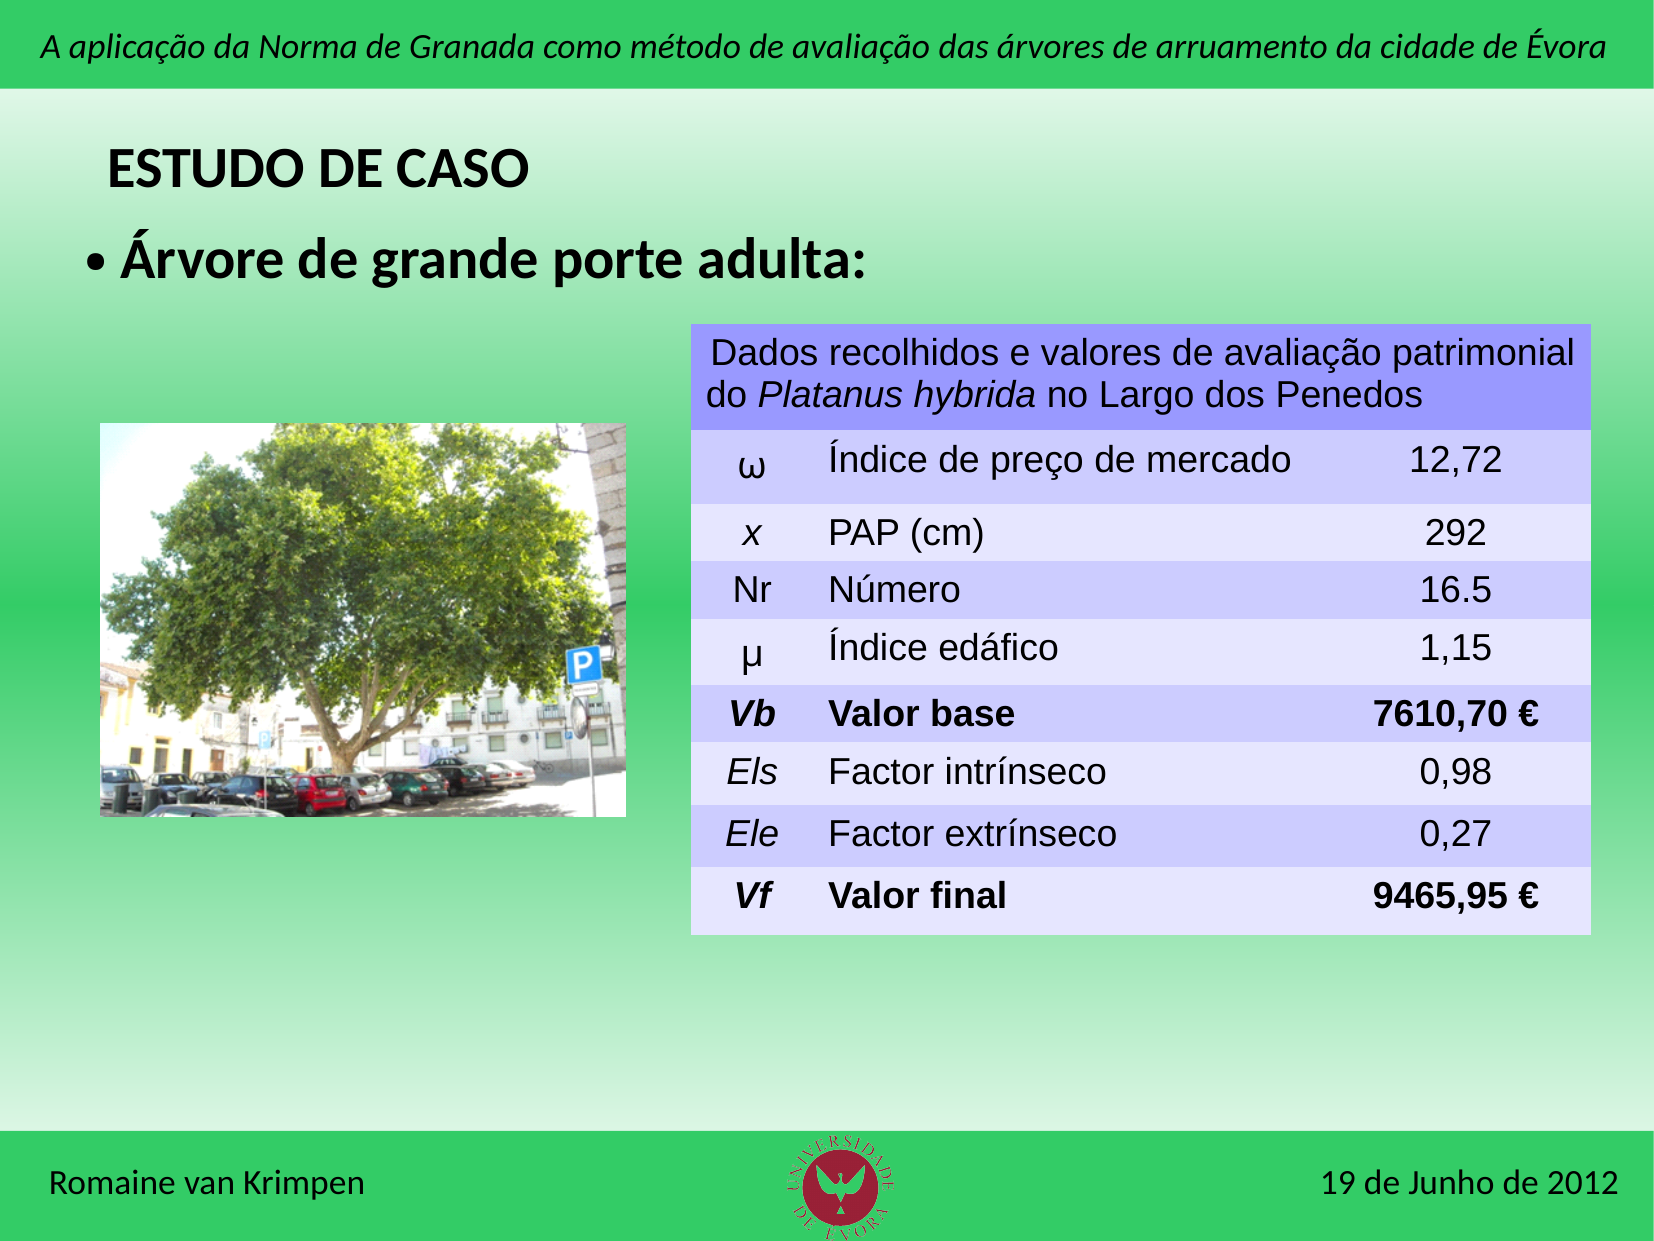

ESTUDO DE CASO
 Árvore de grande porte adulta:
| Dados recolhidos e valores de avaliação patrimonial do Platanus hybrida no Largo dos Penedos | | |
| --- | --- | --- |
| ω | Índice de preço de mercado | 12,72 |
| x | PAP (cm) | 292 |
| Nr | Número | 16.5 |
| μ | Índice edáfico | 1,15 |
| Vb | Valor base | 7610,70 € |
| Els | Factor intrínseco | 0,98 |
| Ele | Factor extrínseco | 0,27 |
| Vf | Valor final | 9465,95 € |